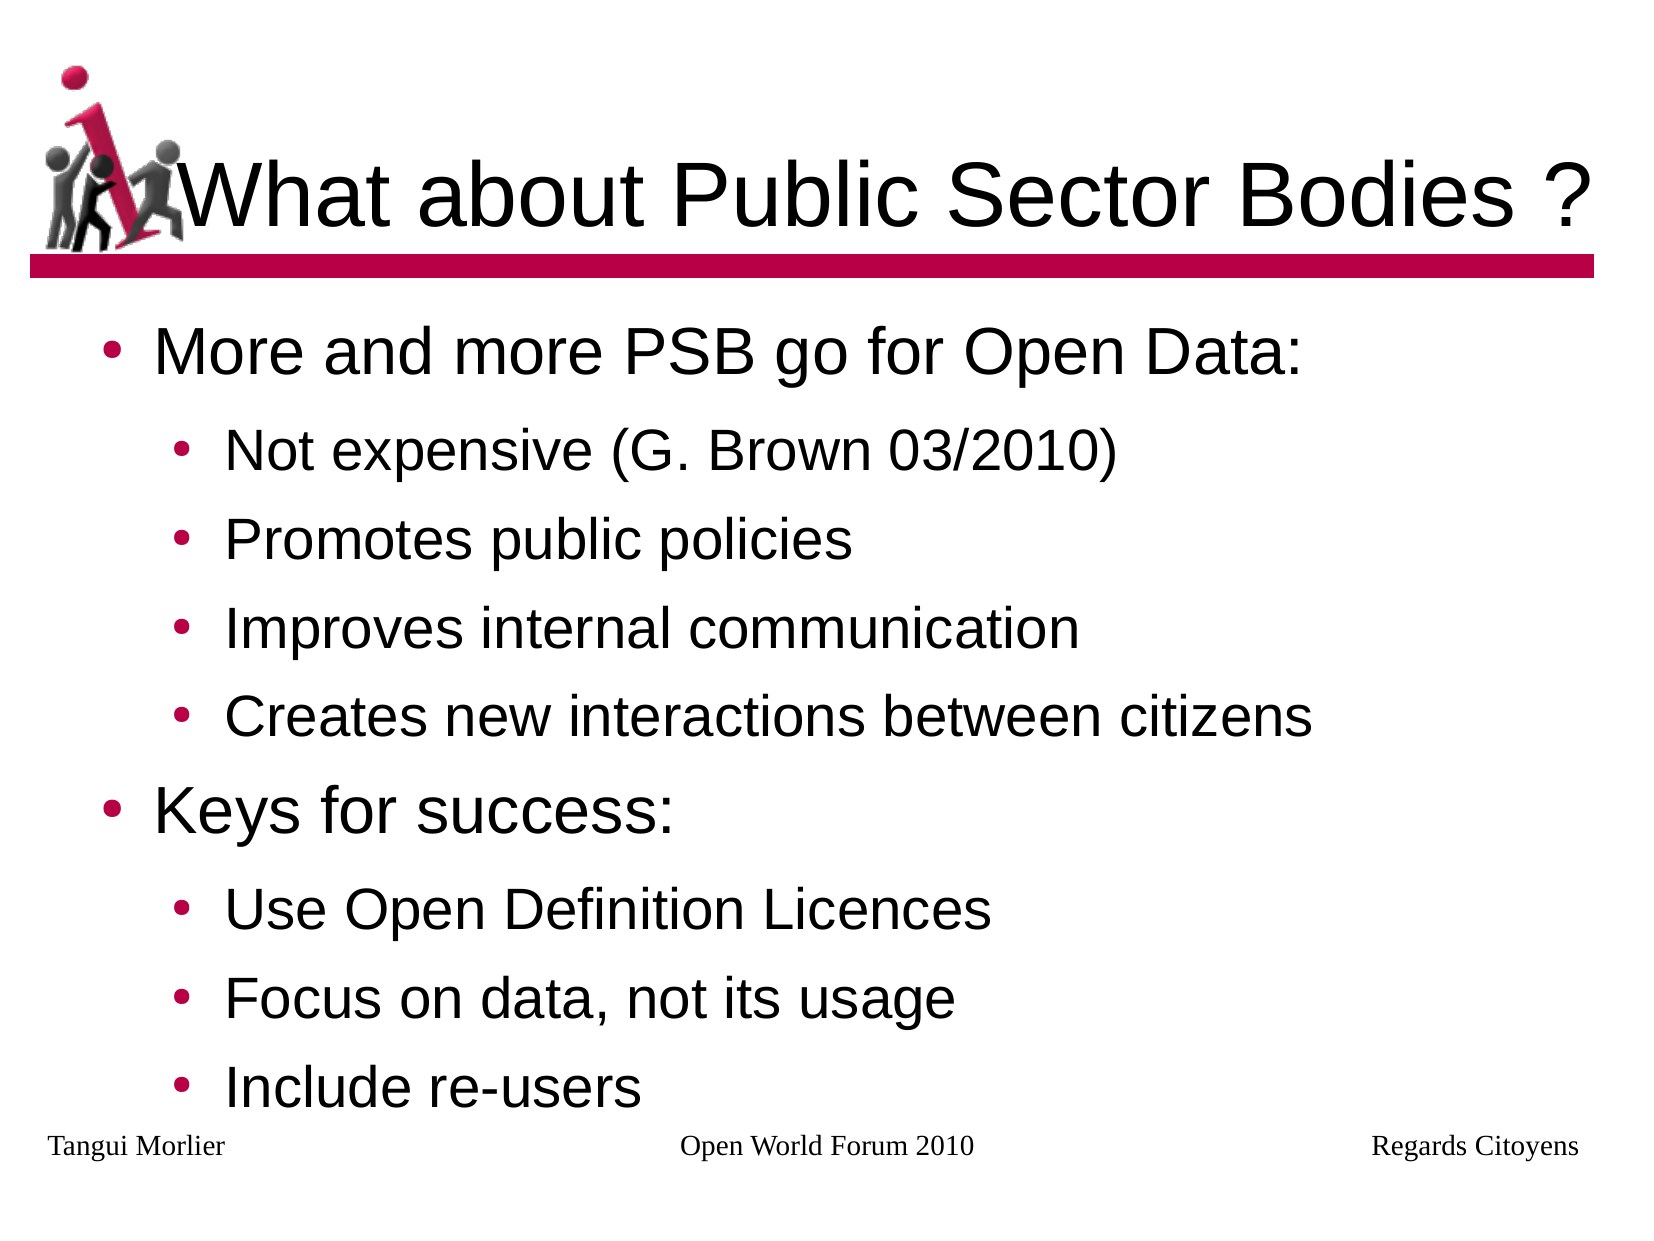

# What about Public Sector Bodies ?
More and more PSB go for Open Data:
Not expensive (G. Brown 03/2010)
Promotes public policies
Improves internal communication
Creates new interactions between citizens
Keys for success:
Use Open Definition Licences
Focus on data, not its usage
Include re-users
Tangui Morlier - Open World Forum 2010